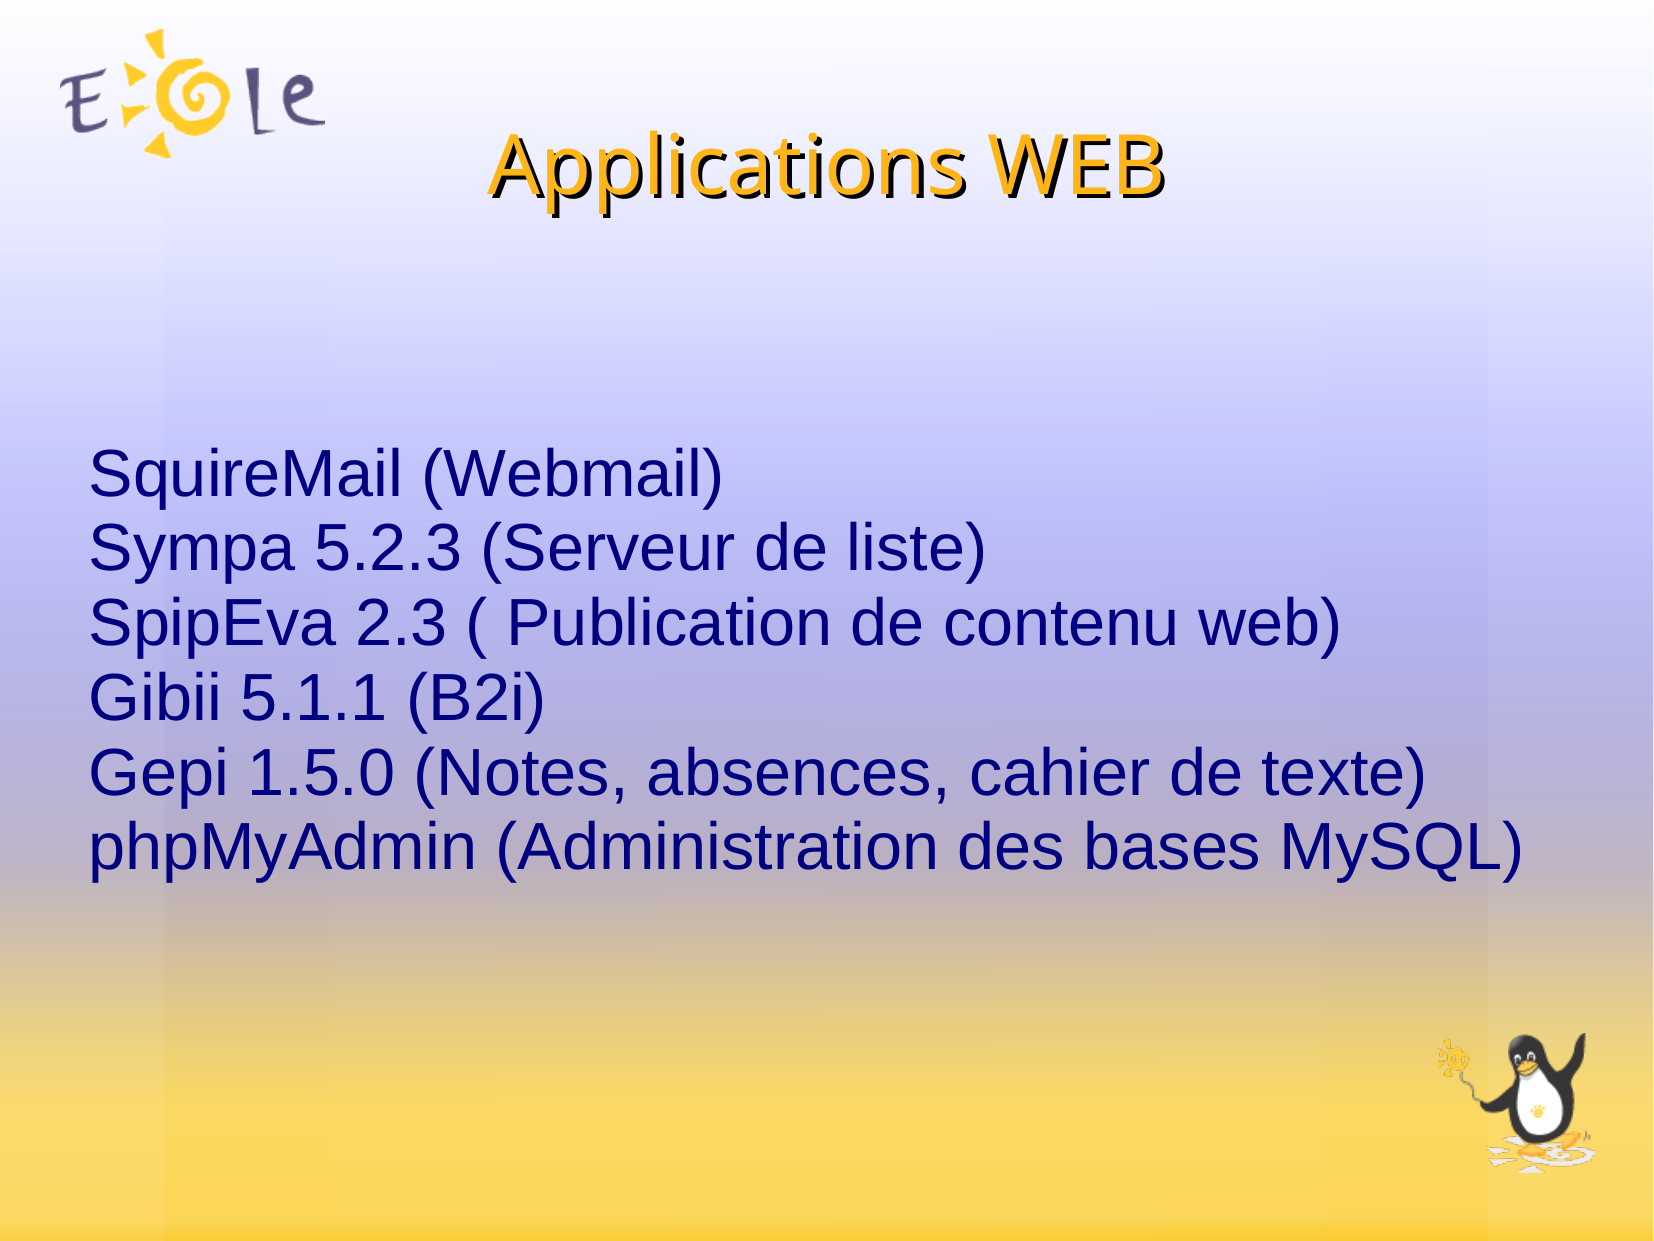

# Applications WEB
SquireMail (Webmail)
Sympa 5.2.3 (Serveur de liste)
SpipEva 2.3 ( Publication de contenu web)
Gibii 5.1.1 (B2i)
Gepi 1.5.0 (Notes, absences, cahier de texte)
phpMyAdmin (Administration des bases MySQL)